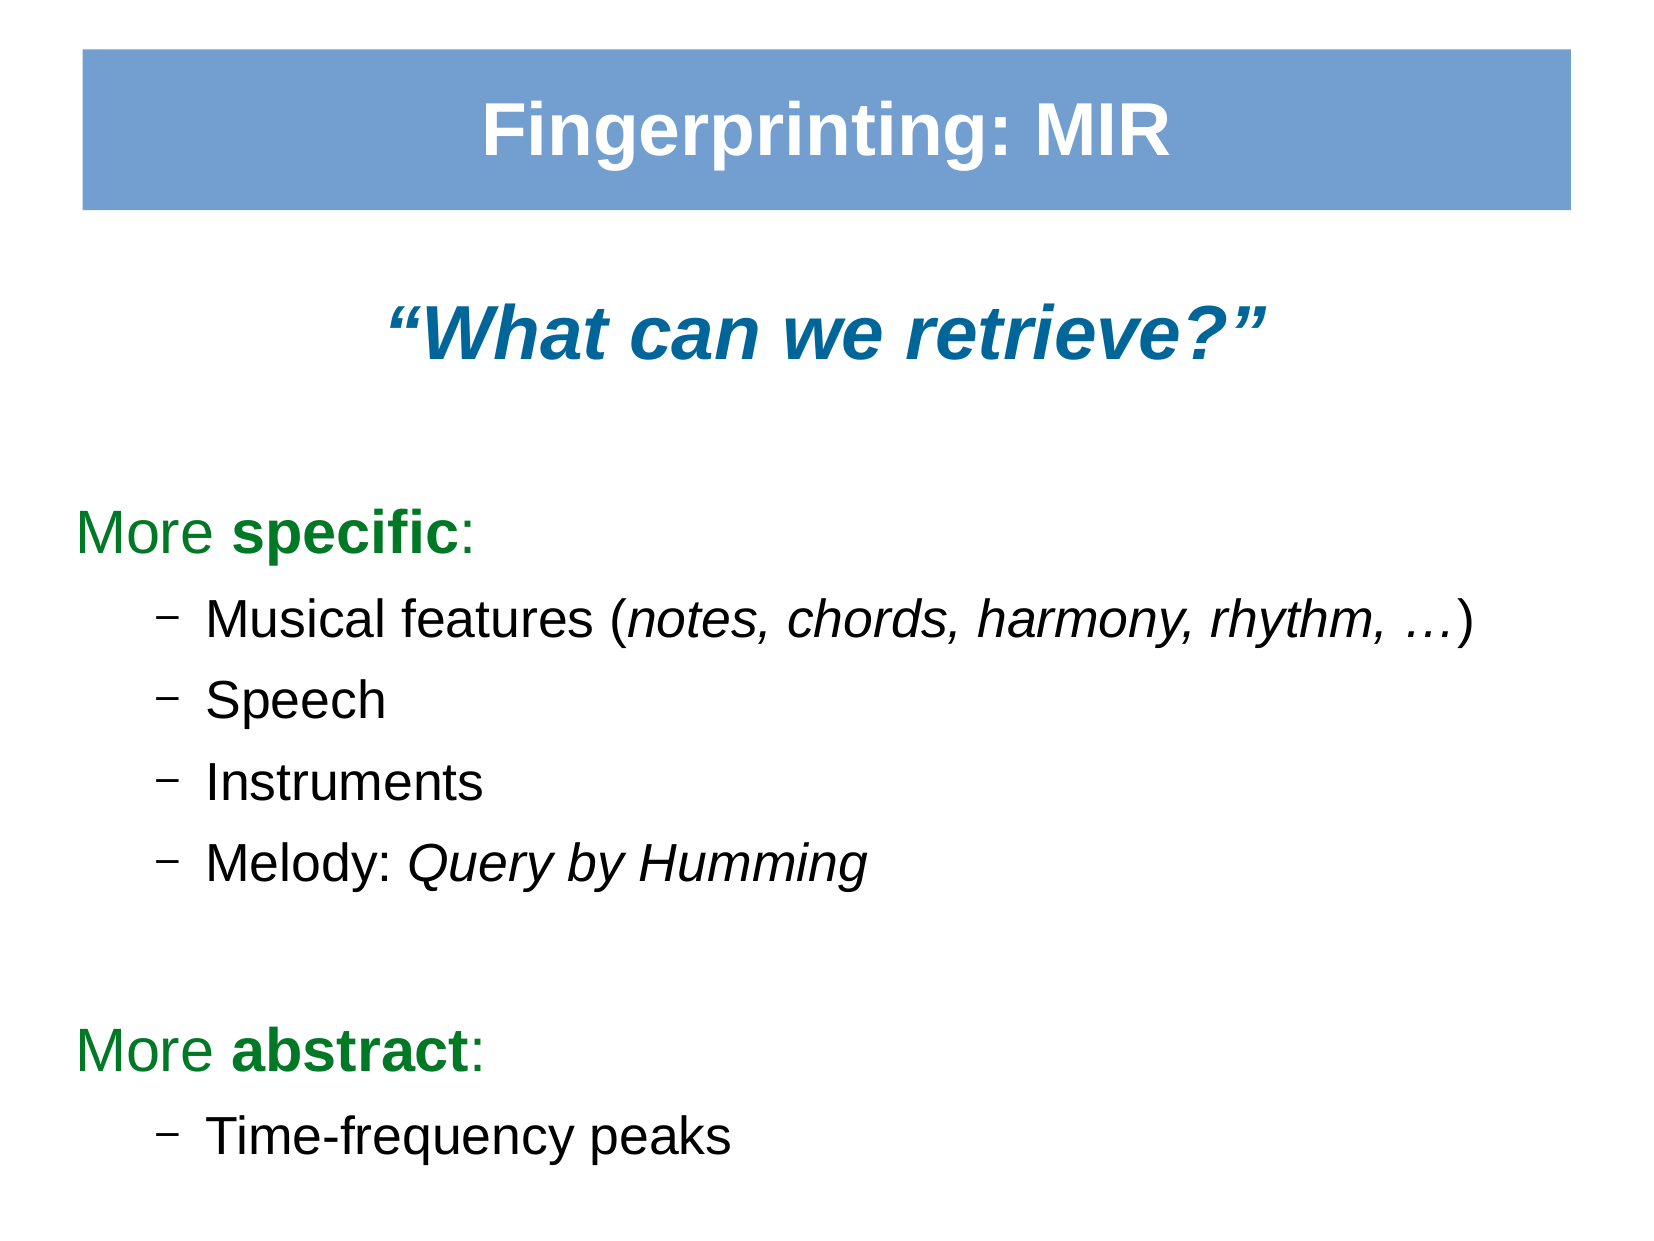

# Fingerprinting: MIR
“What can we retrieve?”
More specific:
Musical features (notes, chords, harmony, rhythm, …)
Speech
Instruments
Melody: Query by Humming
More abstract:
Time-frequency peaks